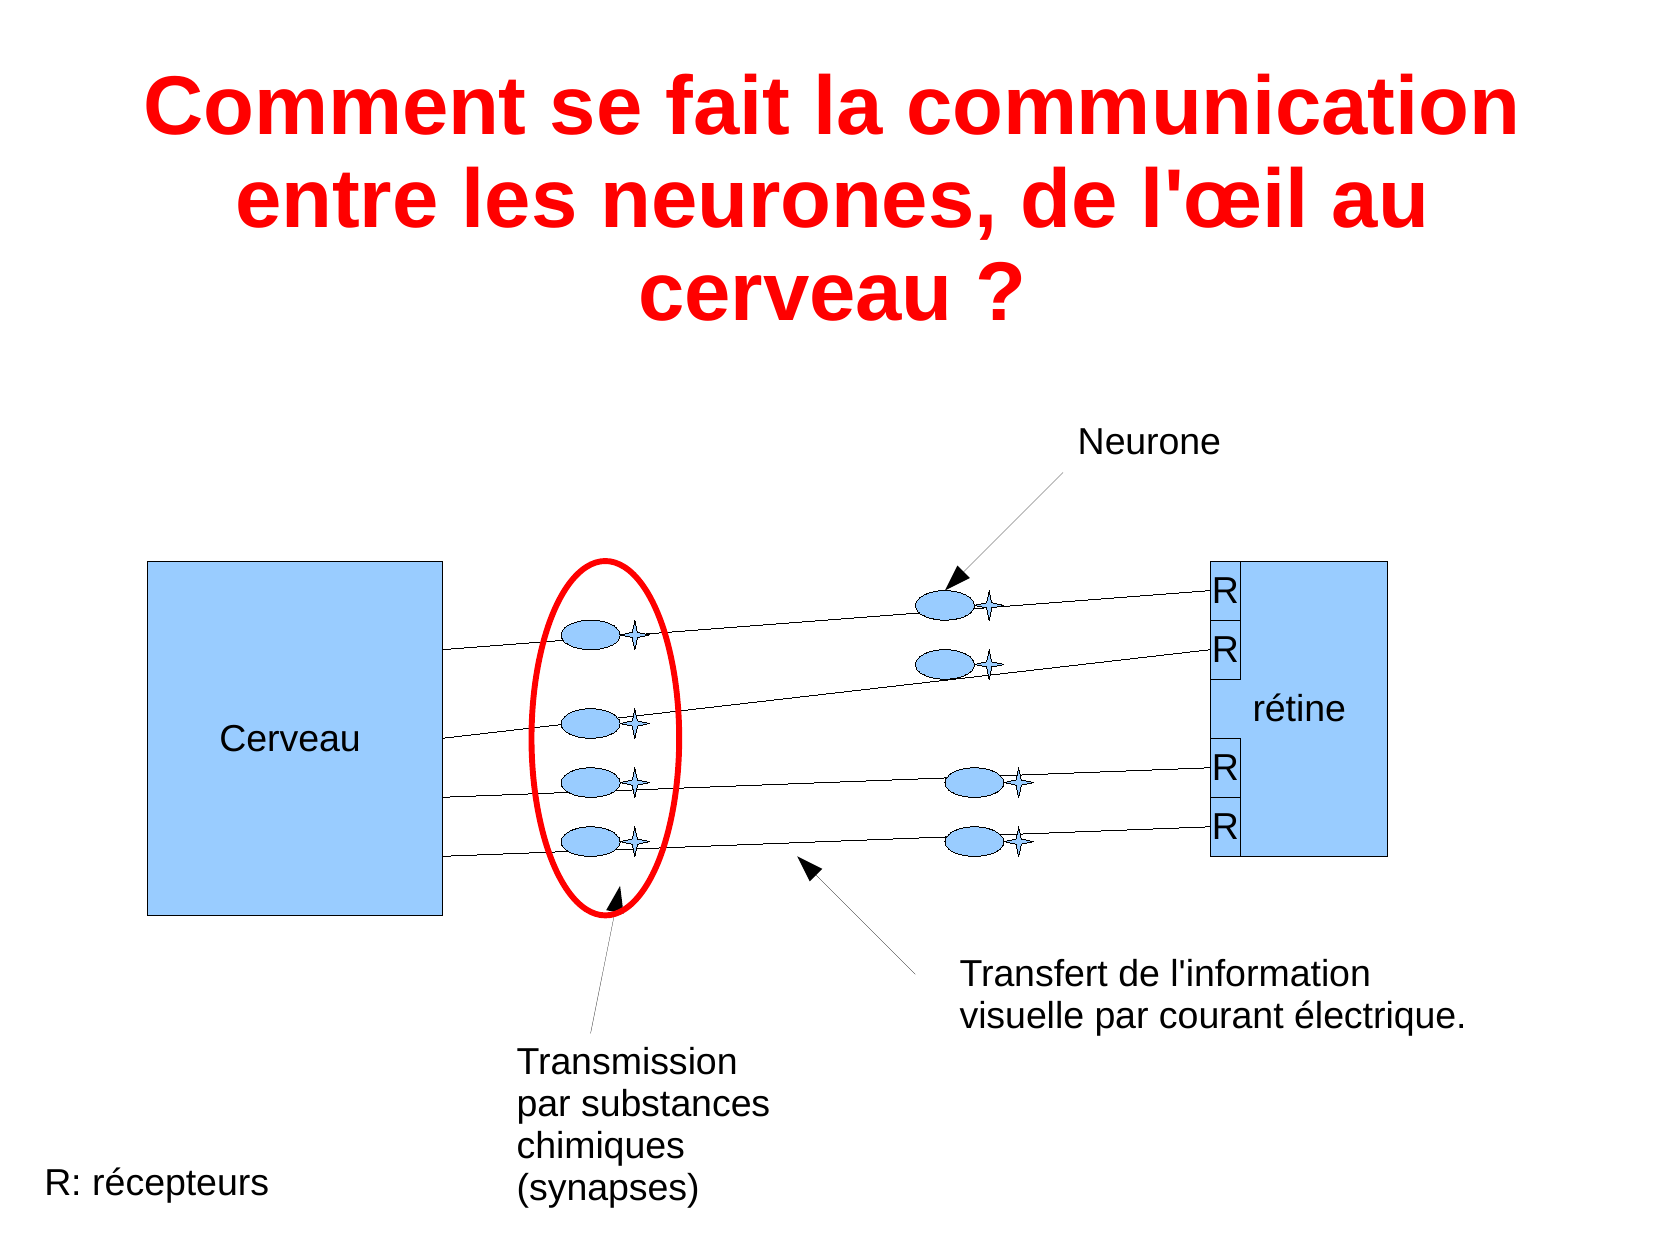

# Comment se fait la communication entre les neurones, de l'œil au cerveau ?
Neurone
Cerveau
rétine
R
R
R
R
Transfert de l'information visuelle par courant électrique.
Transmission par substances chimiques (synapses)
R: récepteurs